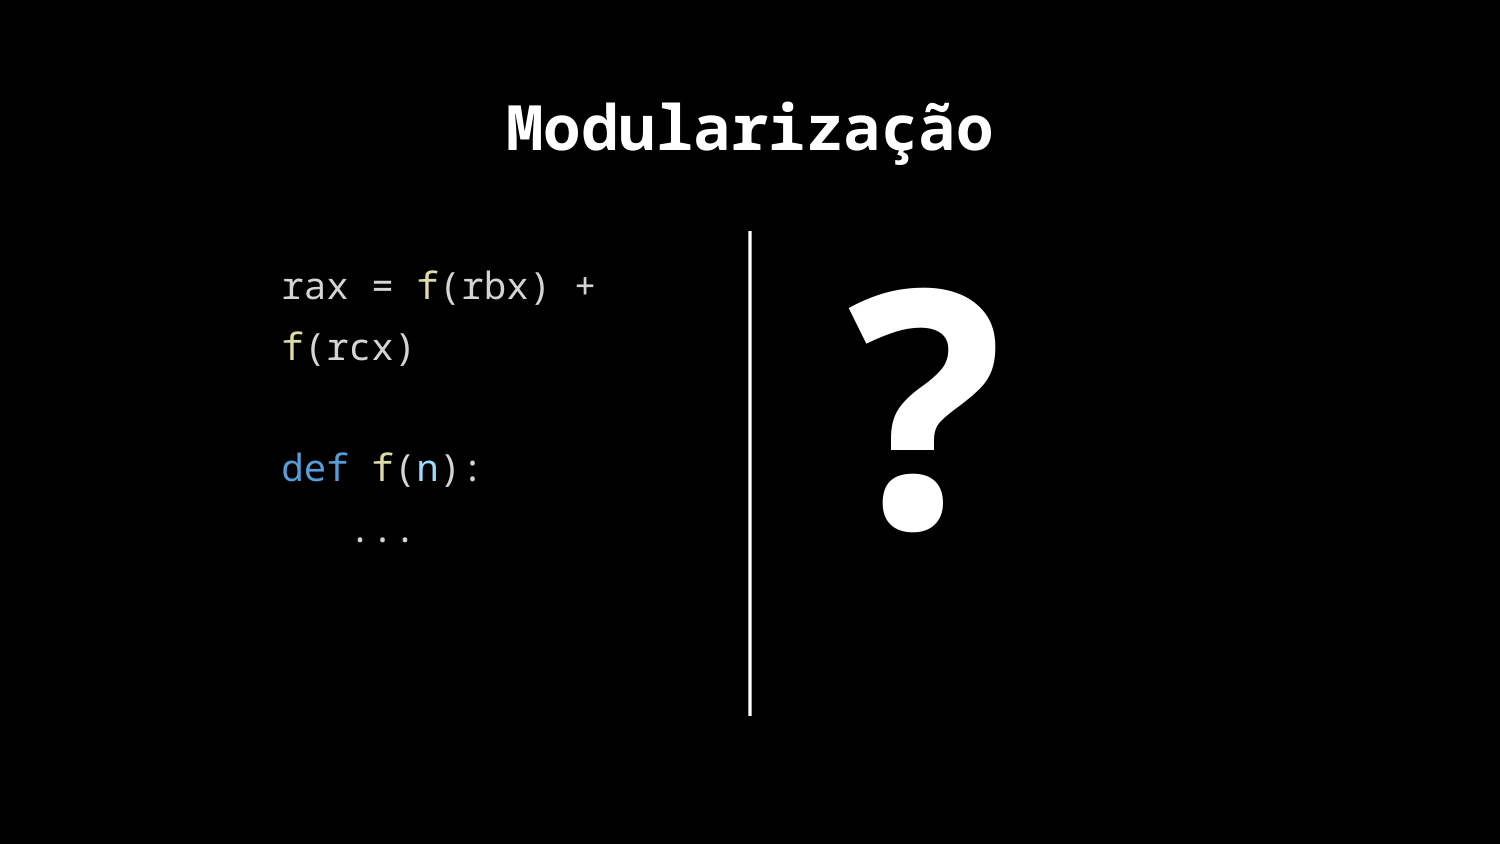

# Modularização
?
rax = f(rbx) + f(rcx)
def f(n):
 ...